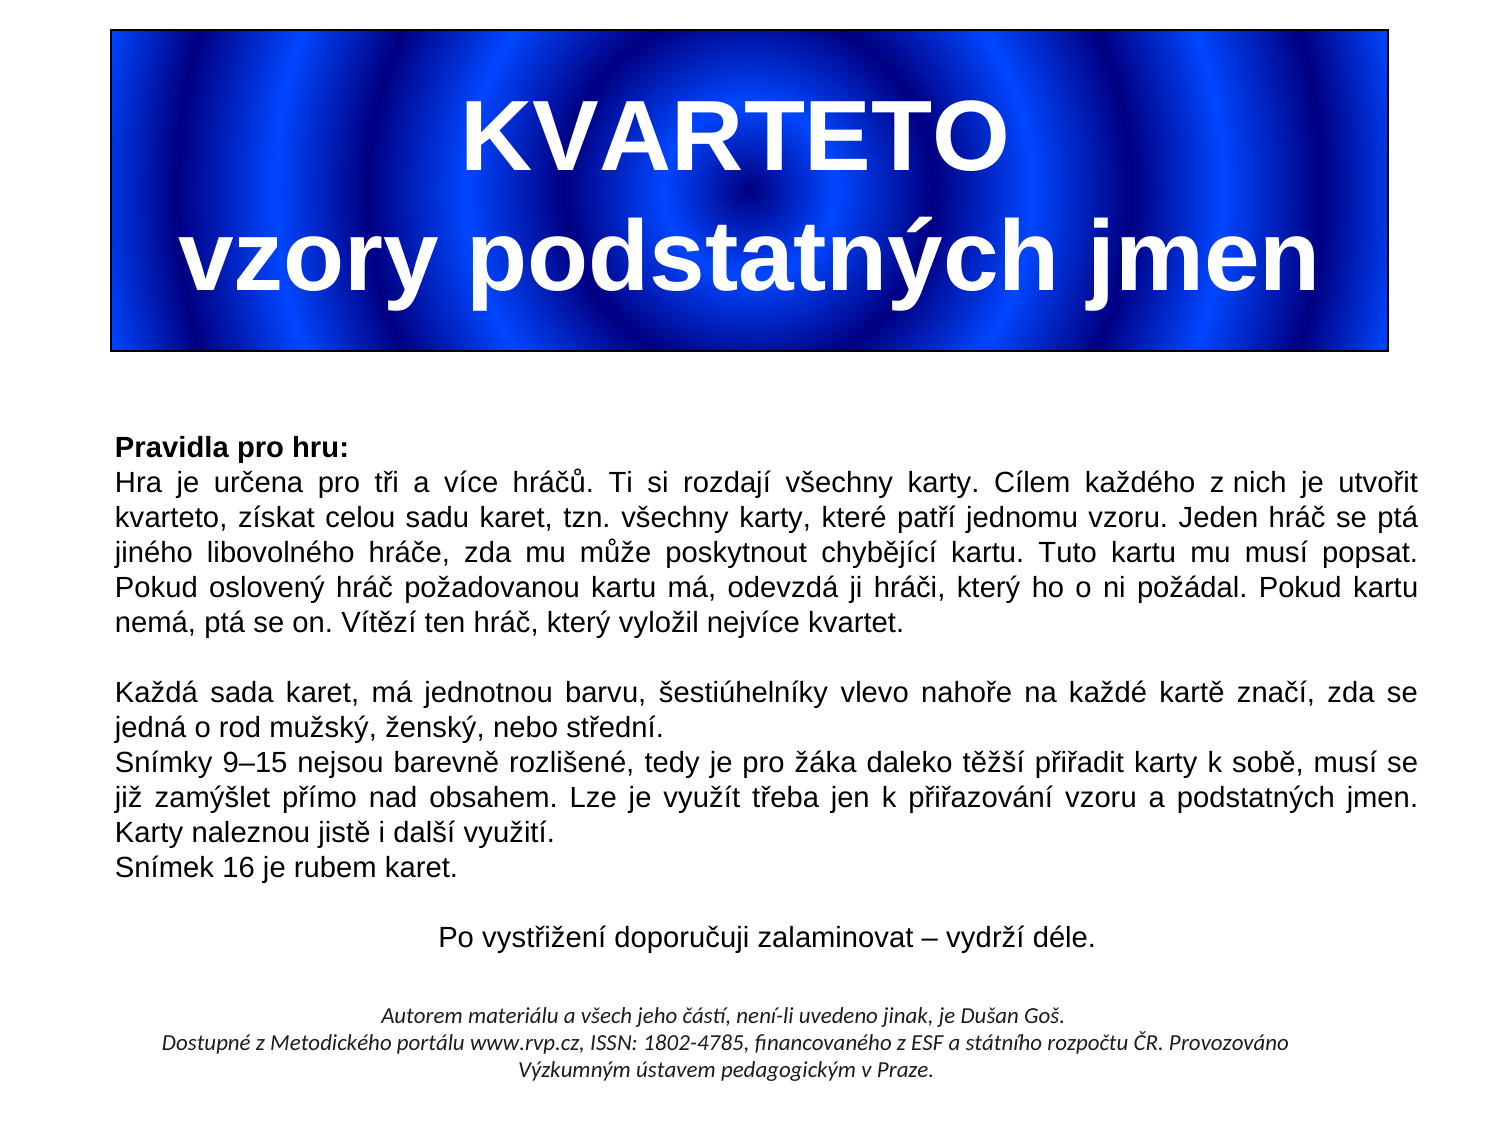

KVARTETO
vzory podstatných jmen
Pravidla pro hru:
Hra je určena pro tři a více hráčů. Ti si rozdají všechny karty. Cílem každého z nich je utvořit kvarteto, získat celou sadu karet, tzn. všechny karty, které patří jednomu vzoru. Jeden hráč se ptá jiného libovolného hráče, zda mu může poskytnout chybějící kartu. Tuto kartu mu musí popsat. Pokud oslovený hráč požadovanou kartu má, odevzdá ji hráči, který ho o ni požádal. Pokud kartu nemá, ptá se on. Vítězí ten hráč, který vyložil nejvíce kvartet.
Každá sada karet, má jednotnou barvu, šestiúhelníky vlevo nahoře na každé kartě značí, zda se jedná o rod mužský, ženský, nebo střední.
Snímky 9–15 nejsou barevně rozlišené, tedy je pro žáka daleko těžší přiřadit karty k sobě, musí se již zamýšlet přímo nad obsahem. Lze je využít třeba jen k přiřazování vzoru a podstatných jmen. Karty naleznou jistě i další využití.
Snímek 16 je rubem karet.
Po vystřižení doporučuji zalaminovat – vydrží déle.
Autorem materiálu a všech jeho částí, není-li uvedeno jinak, je Dušan Goš.
Dostupné z Metodického portálu www.rvp.cz, ISSN: 1802-4785, financovaného z ESF a státního rozpočtu ČR. Provozováno Výzkumným ústavem pedagogickým v Praze.